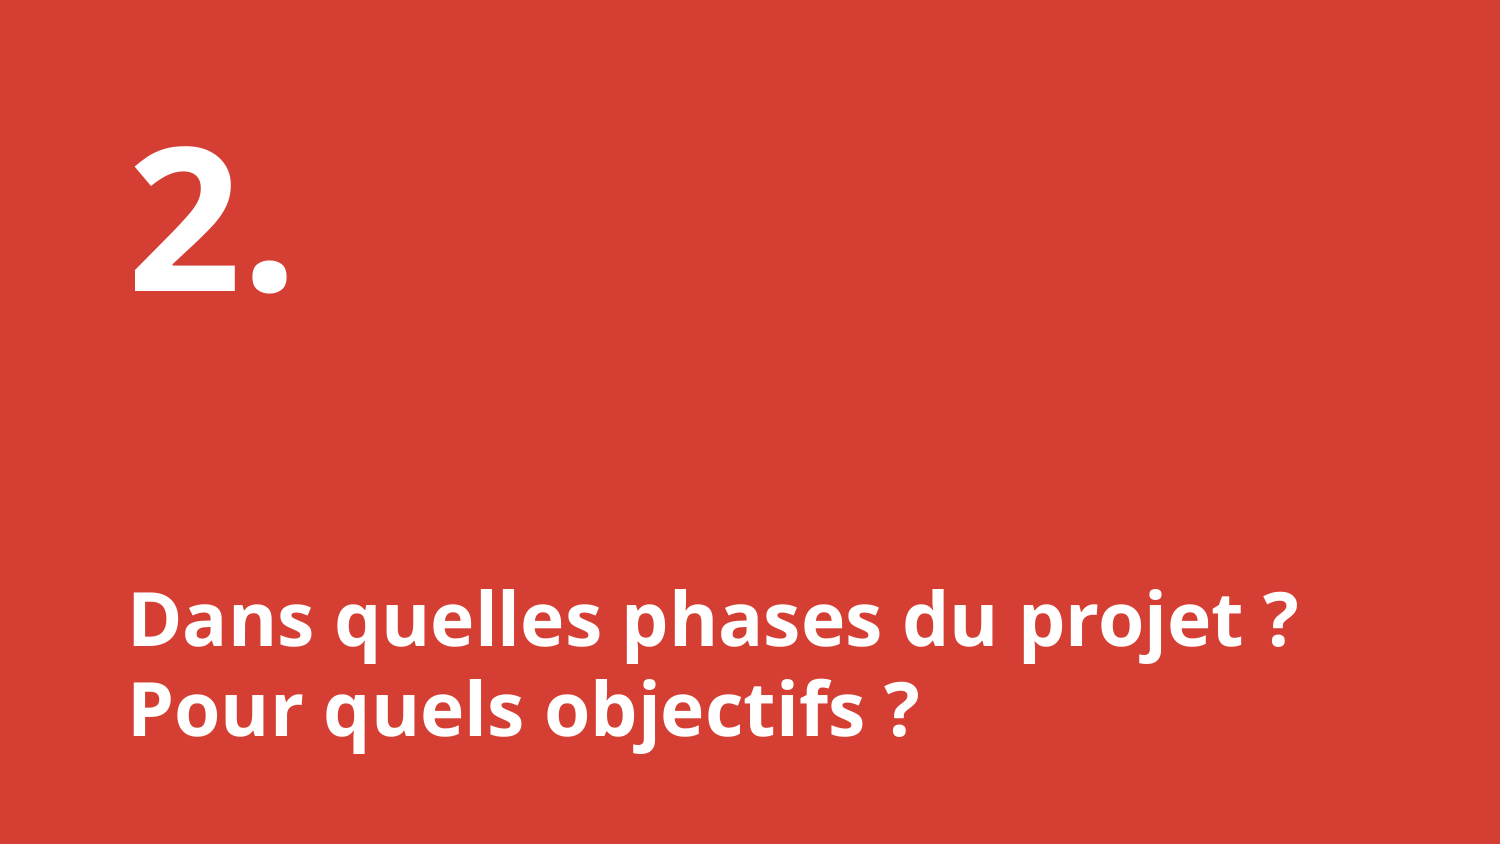

# 2. Dans quelles phases du projet ? Pour quels objectifs ?